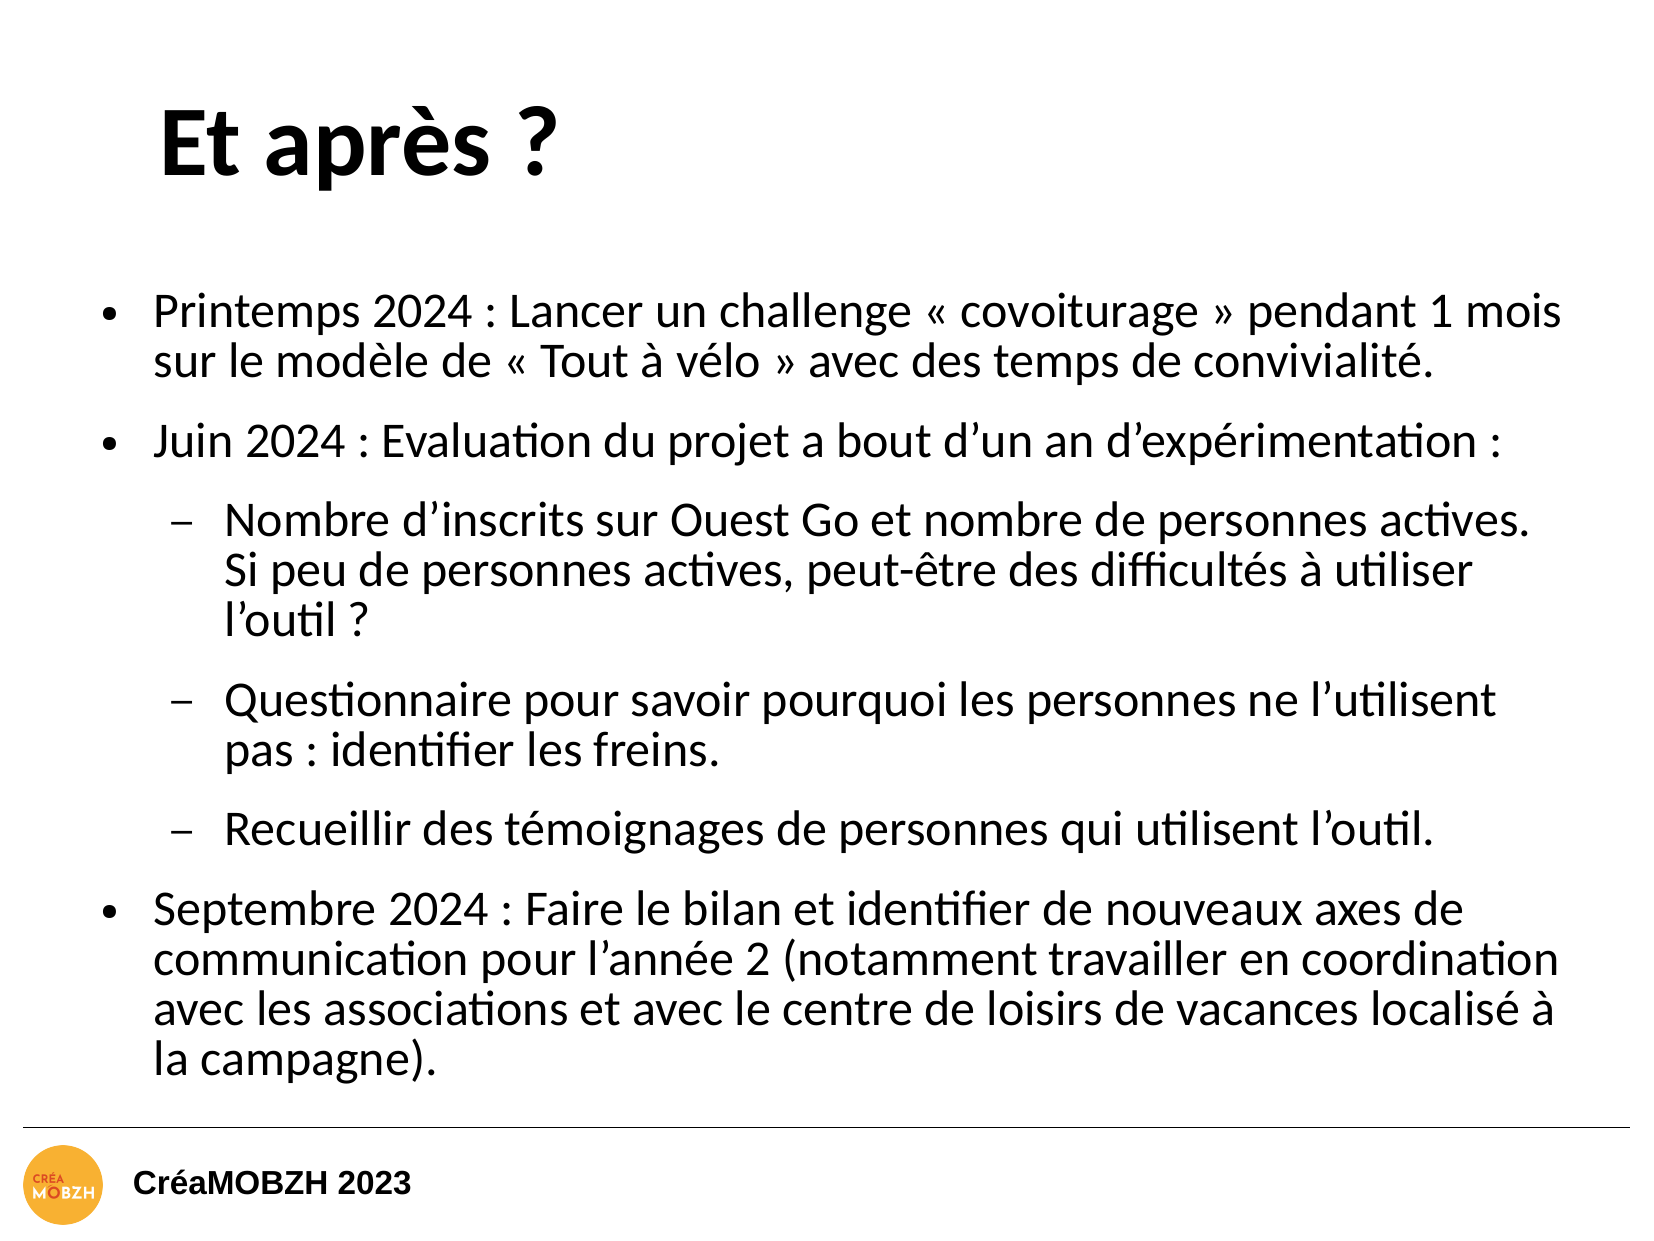

# Et après ?
Printemps 2024 : Lancer un challenge « covoiturage » pendant 1 mois sur le modèle de « Tout à vélo » avec des temps de convivialité.
Juin 2024 : Evaluation du projet a bout d’un an d’expérimentation :
Nombre d’inscrits sur Ouest Go et nombre de personnes actives. Si peu de personnes actives, peut-être des difficultés à utiliser l’outil ?
Questionnaire pour savoir pourquoi les personnes ne l’utilisent pas : identifier les freins.
Recueillir des témoignages de personnes qui utilisent l’outil.
Septembre 2024 : Faire le bilan et identifier de nouveaux axes de communication pour l’année 2 (notamment travailler en coordination avec les associations et avec le centre de loisirs de vacances localisé à la campagne).
CréaMOBZH 2023